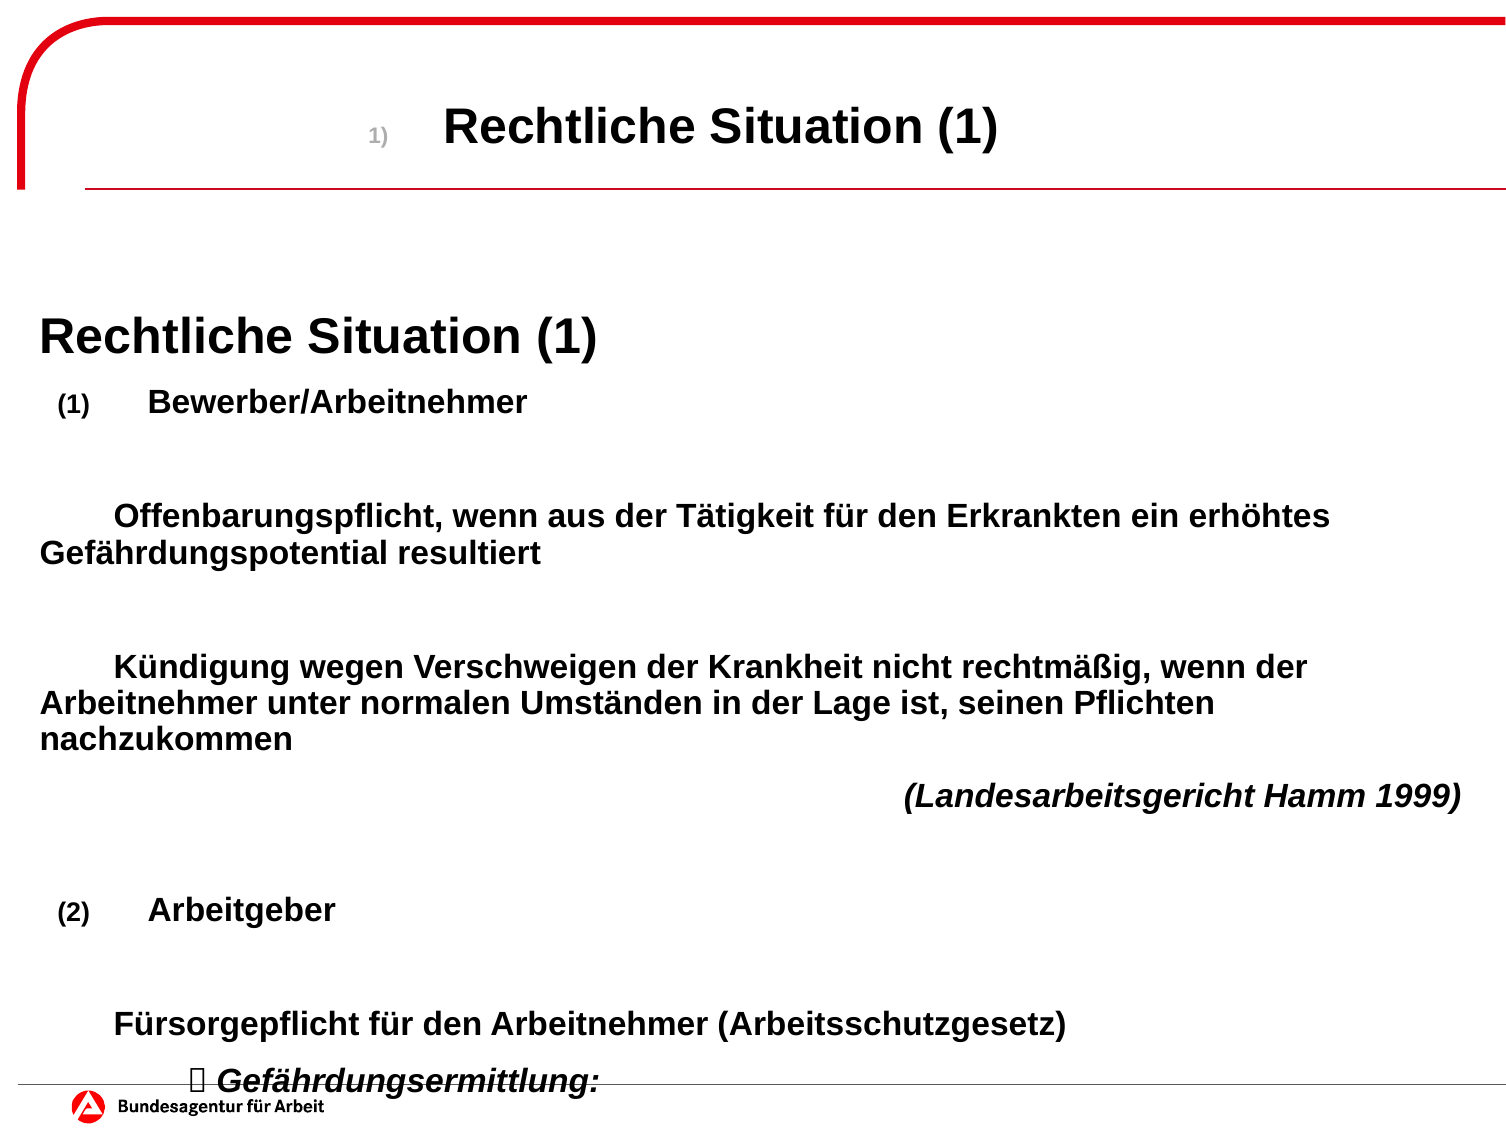

# Rechtliche Situation (1)
Rechtliche Situation (1)
 Bewerber/Arbeitnehmer
	Offenbarungspflicht, wenn aus der Tätigkeit für den Erkrankten ein erhöhtes Gefährdungspotential resultiert
	Kündigung wegen Verschweigen der Krankheit nicht rechtmäßig, wenn der Arbeitnehmer unter normalen Umständen in der Lage ist, seinen Pflichten nachzukommen
	(Landesarbeitsgericht Hamm 1999)
 Arbeitgeber
	Fürsorgepflicht für den Arbeitnehmer (Arbeitsschutzgesetz)
		 Gefährdungsermittlung:
	Besteht bei dieser Ausprägung und Schwere der Epilepsie an diesem speziellen Arbeitsplatz ein vertretbares Risiko?